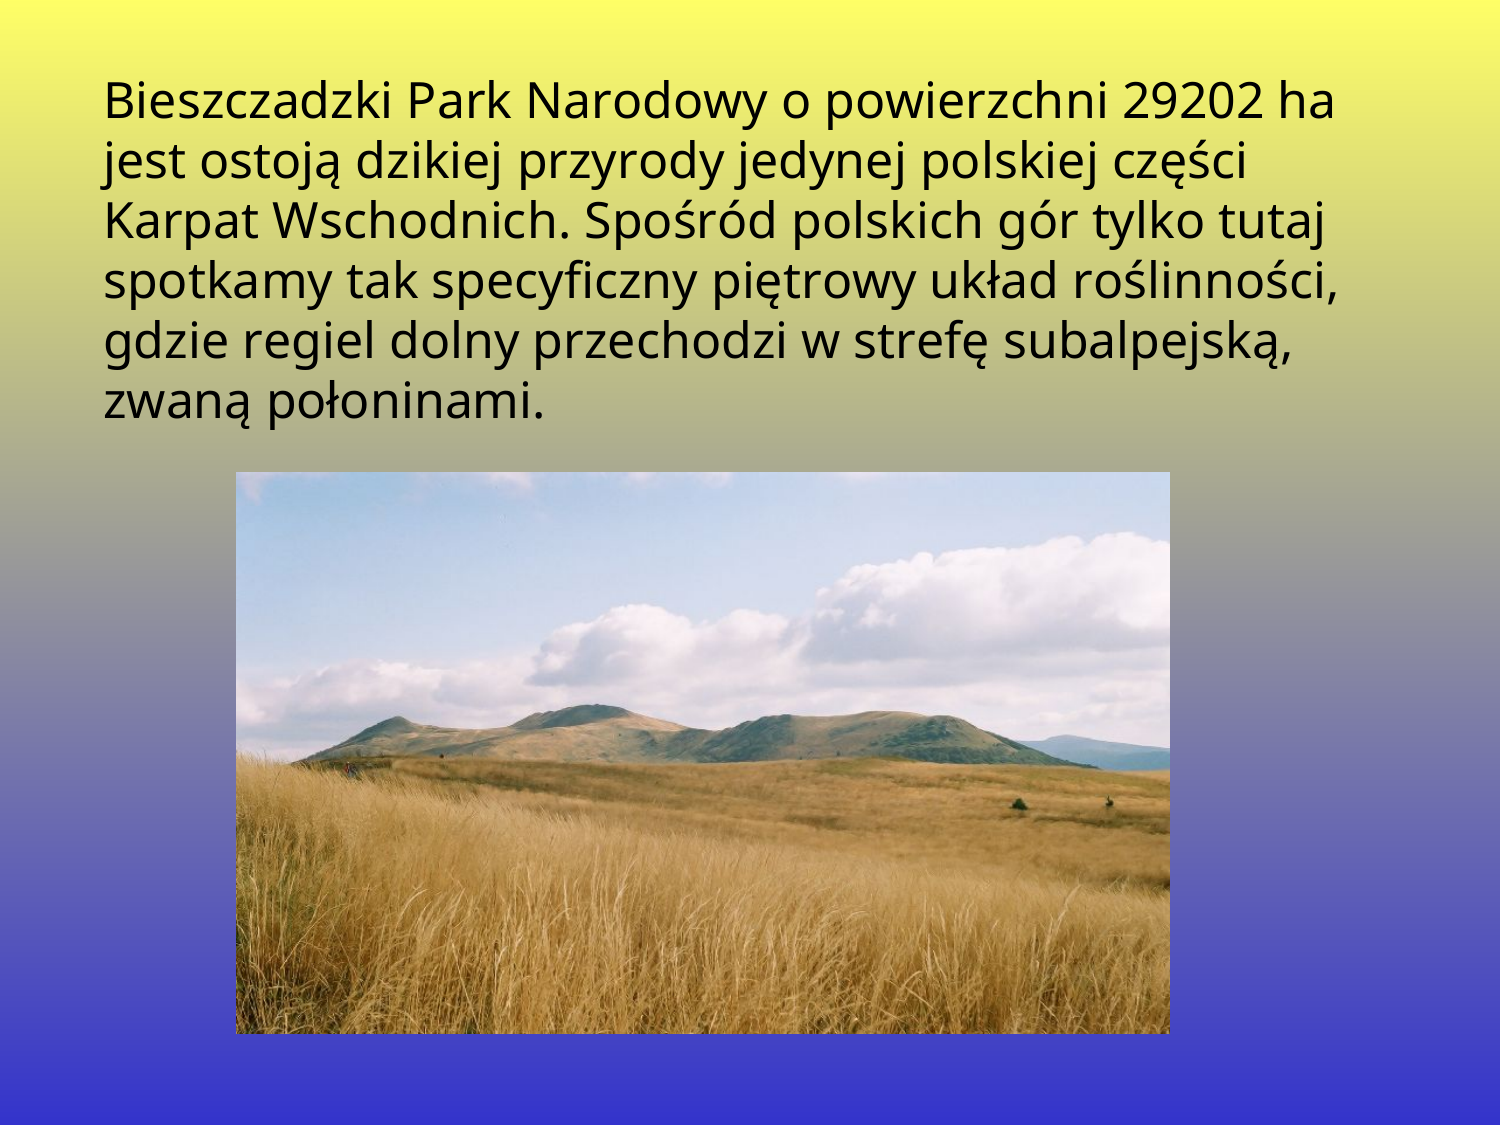

Bieszczadzki Park Narodowy o powierzchni 29202 ha jest ostoją dzikiej przyrody jedynej polskiej części Karpat Wschodnich. Spośród polskich gór tylko tutaj spotkamy tak specyficzny piętrowy układ roślinności, gdzie regiel dolny przechodzi w strefę subalpejską, zwaną połoninami.